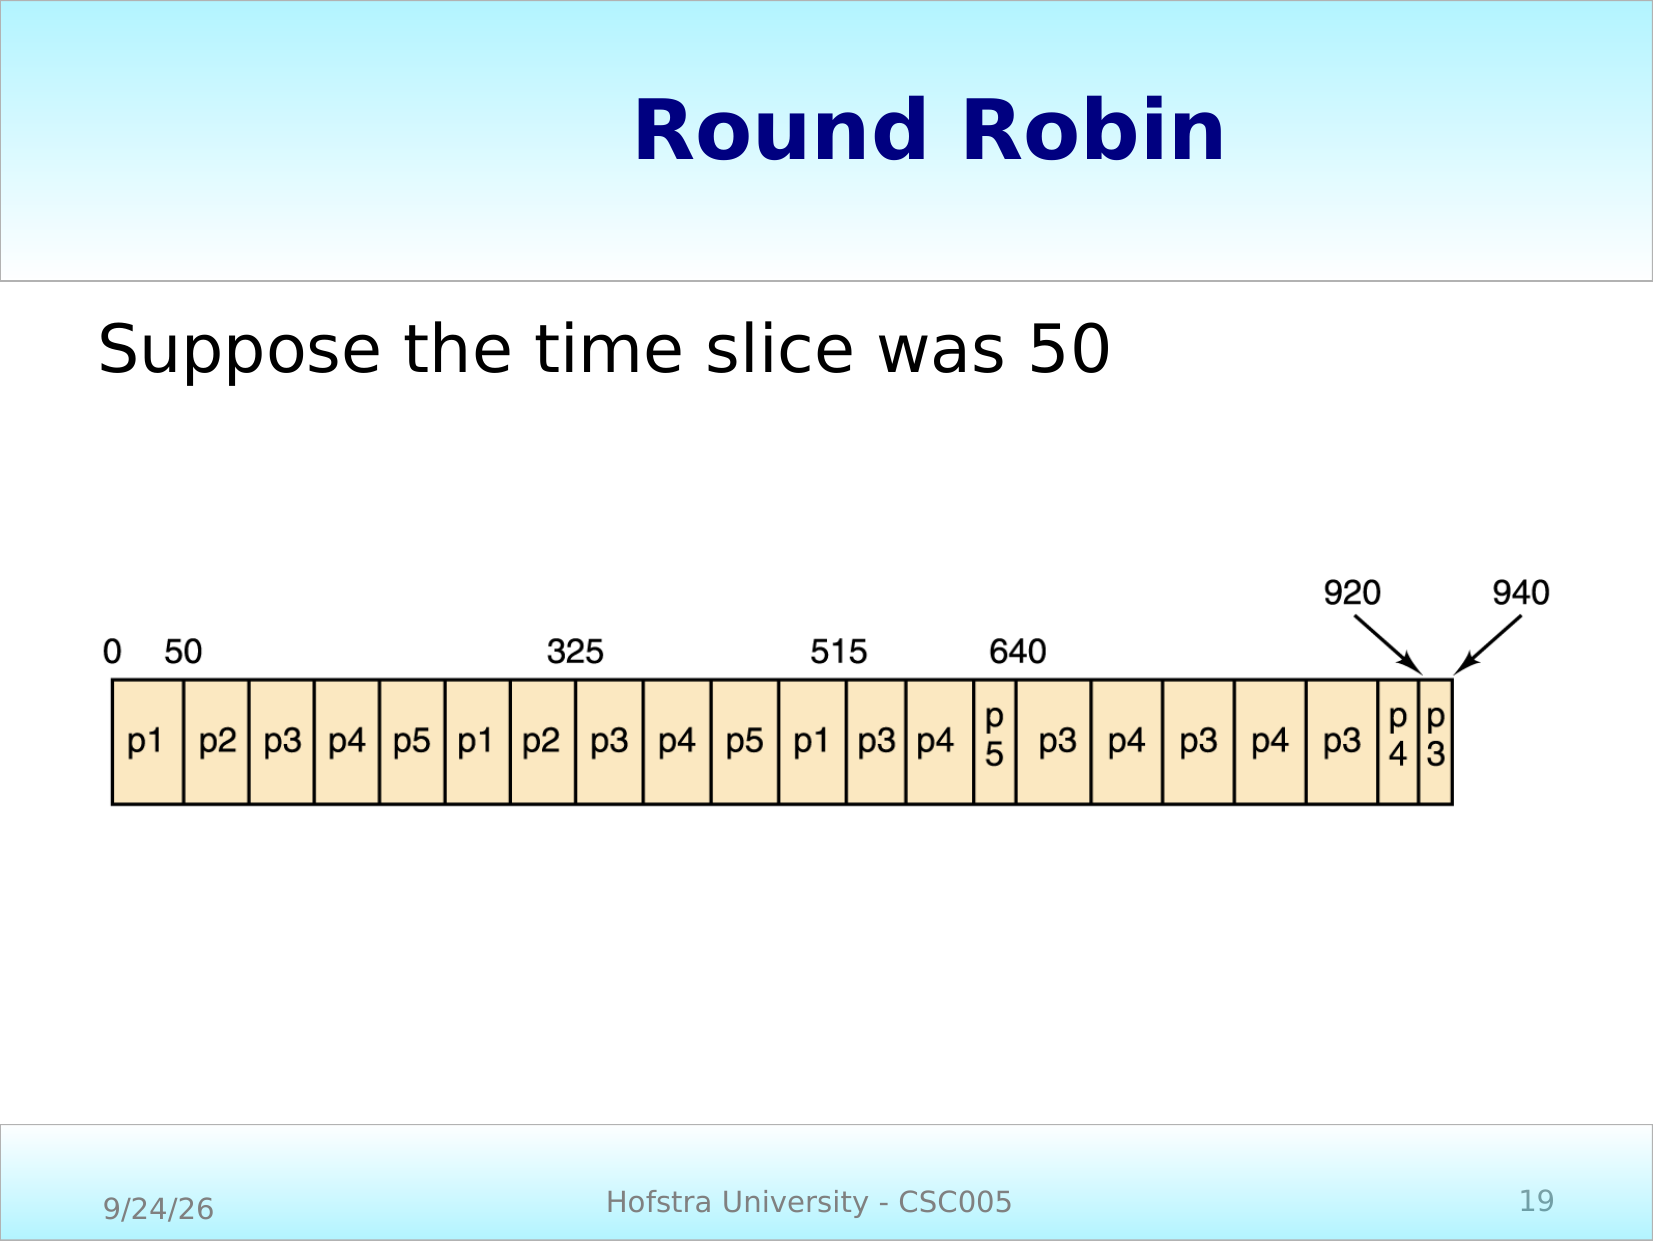

# Round Robin
Suppose the time slice was 50
19
Hofstra University - CSC005